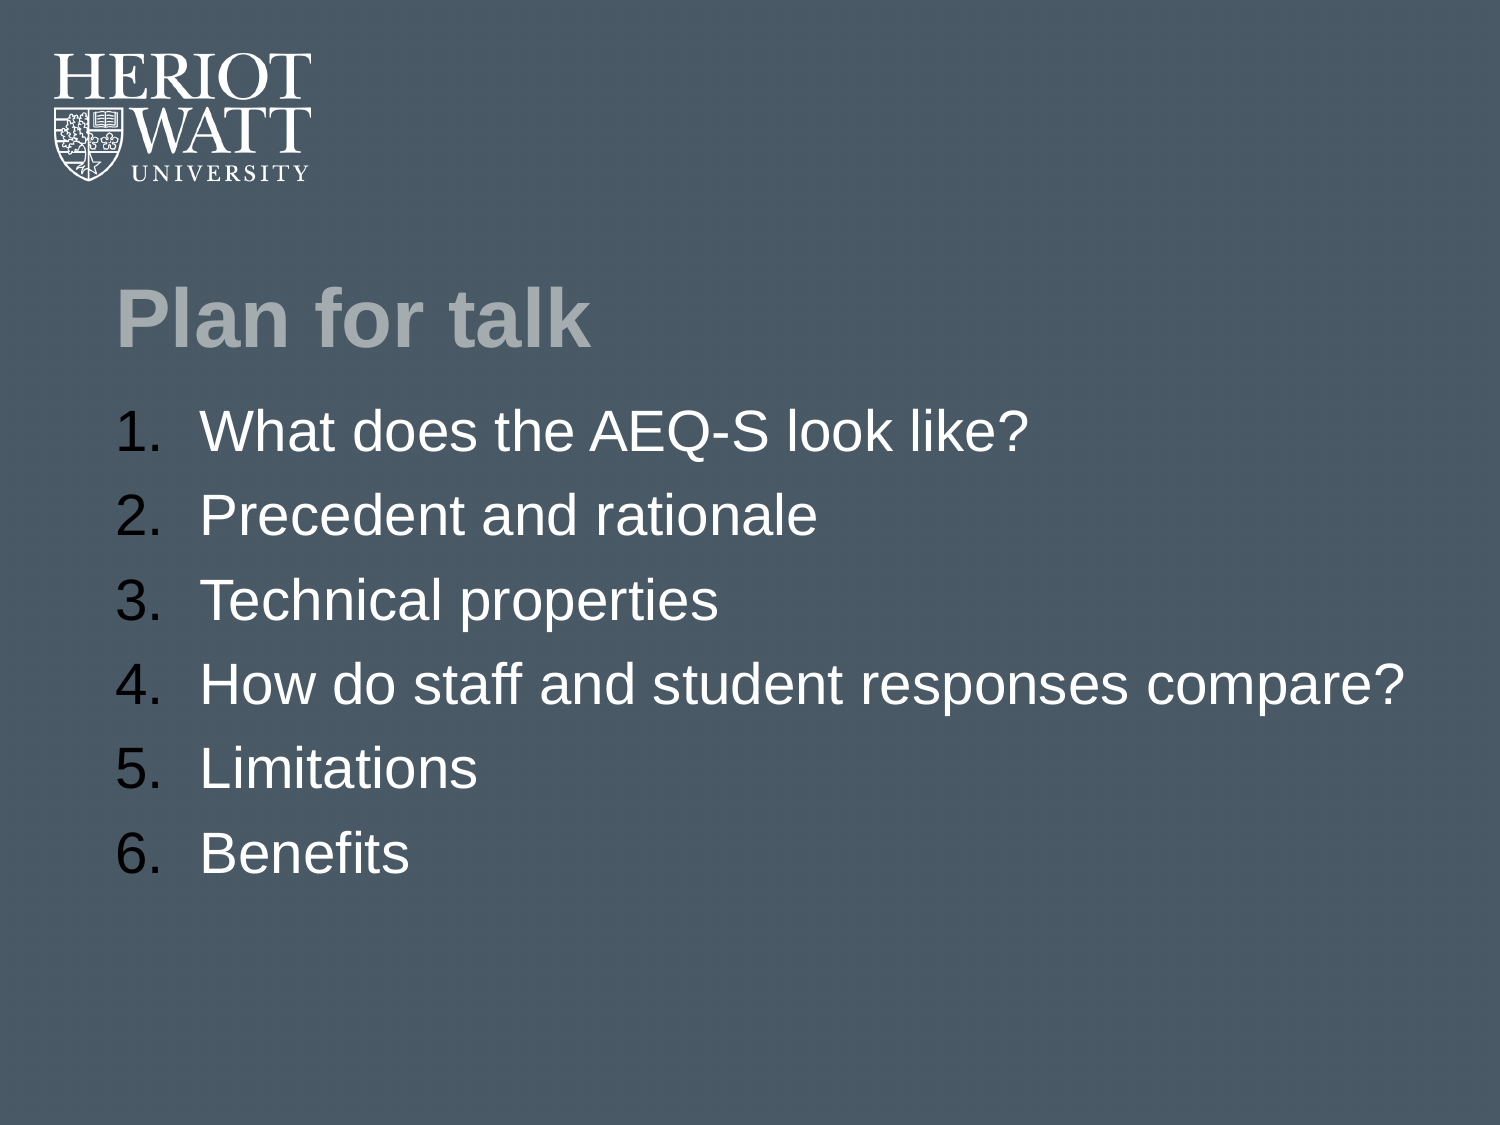

# Plan for talk
What does the AEQ-S look like?
Precedent and rationale
Technical properties
How do staff and student responses compare?
Limitations
Benefits